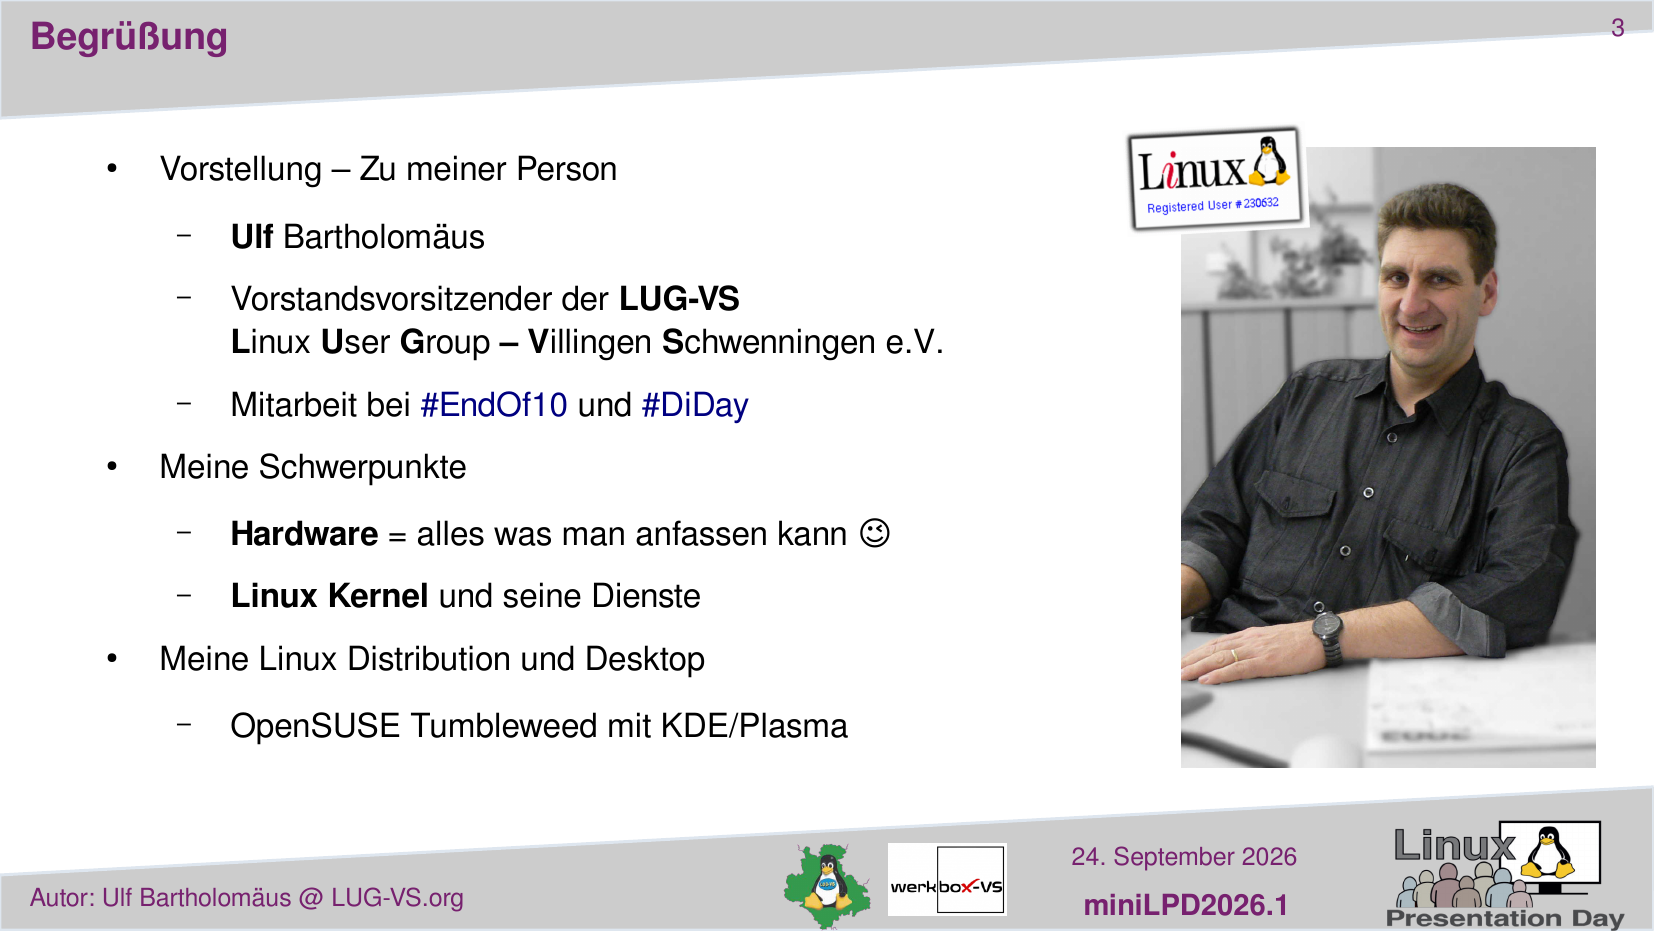

3
Begrüßung
# Vorstellung – Zu meiner Person
Ulf Bartholomäus
Vorstandsvorsitzender der LUG-VS
Linux User Group – Villingen Schwenningen e.V.
Mitarbeit bei #EndOf10 und #DiDay
Meine Schwerpunkte
Hardware = alles was man anfassen kann 😉
Linux Kernel und seine Dienste
Meine Linux Distribution und Desktop
OpenSUSE Tumbleweed mit KDE/Plasma
Autor: Ulf Bartholomäus @ LUG-VS.org